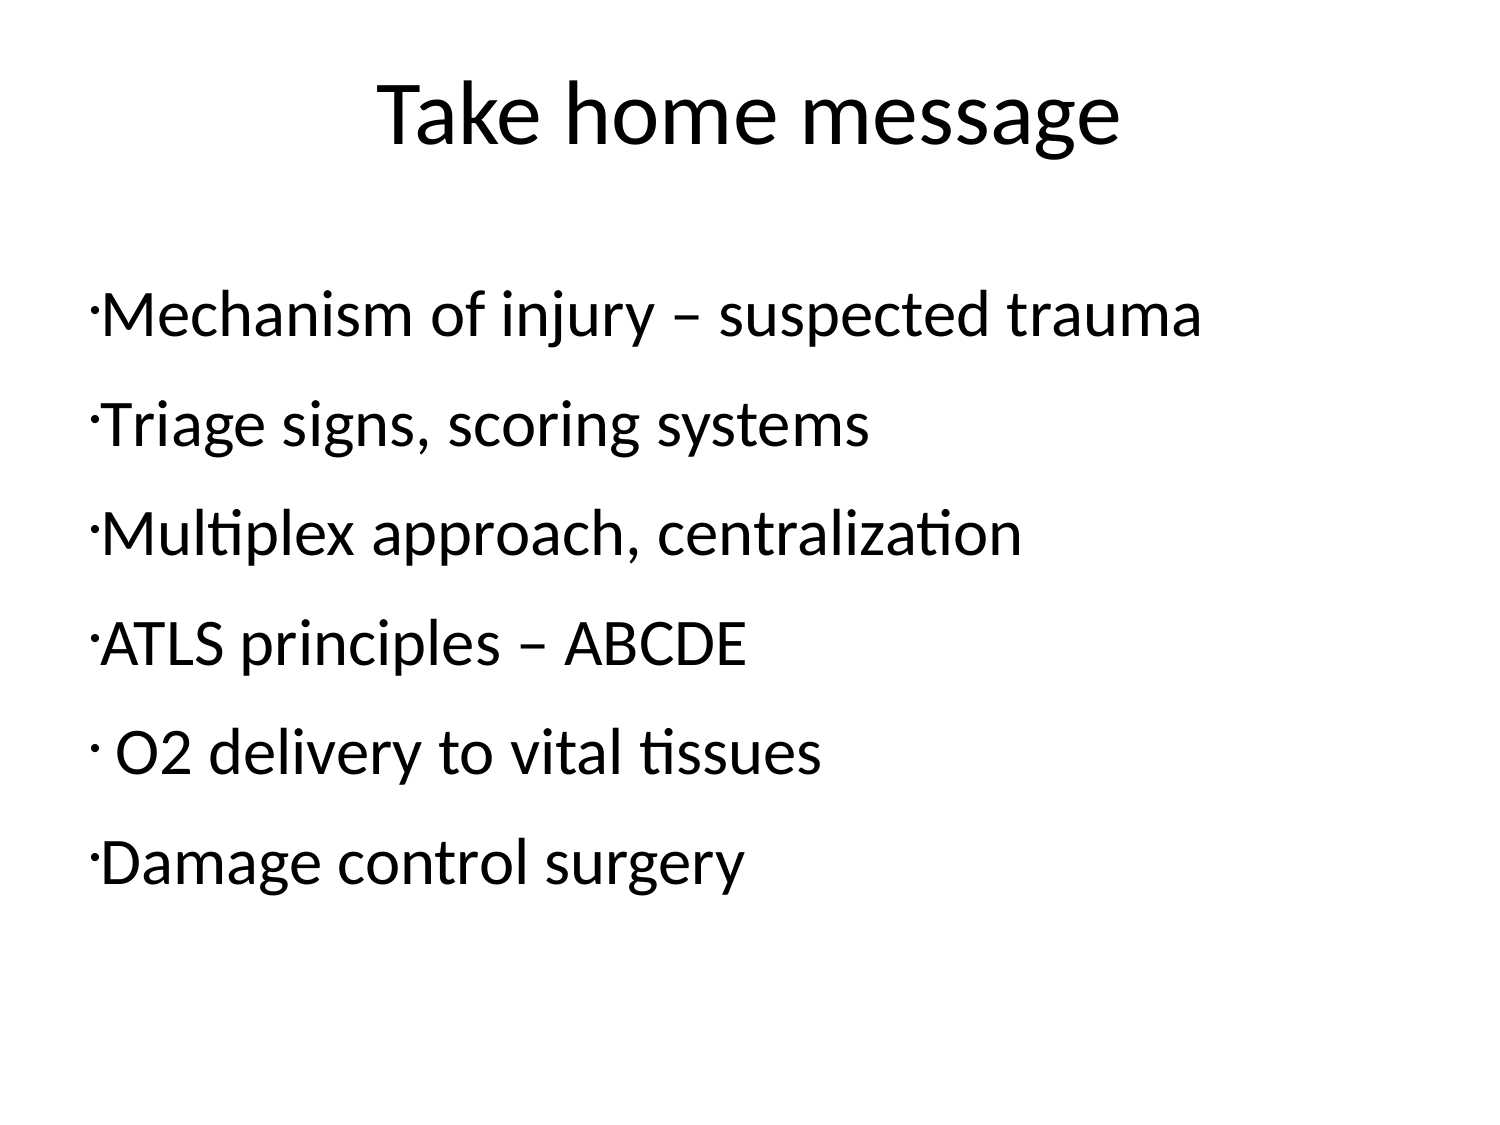

# Take home message
Mechanism of injury – suspected trauma
Triage signs, scoring systems
Multiplex approach, centralization
ATLS principles – ABCDE
 O2 delivery to vital tissues
Damage control surgery